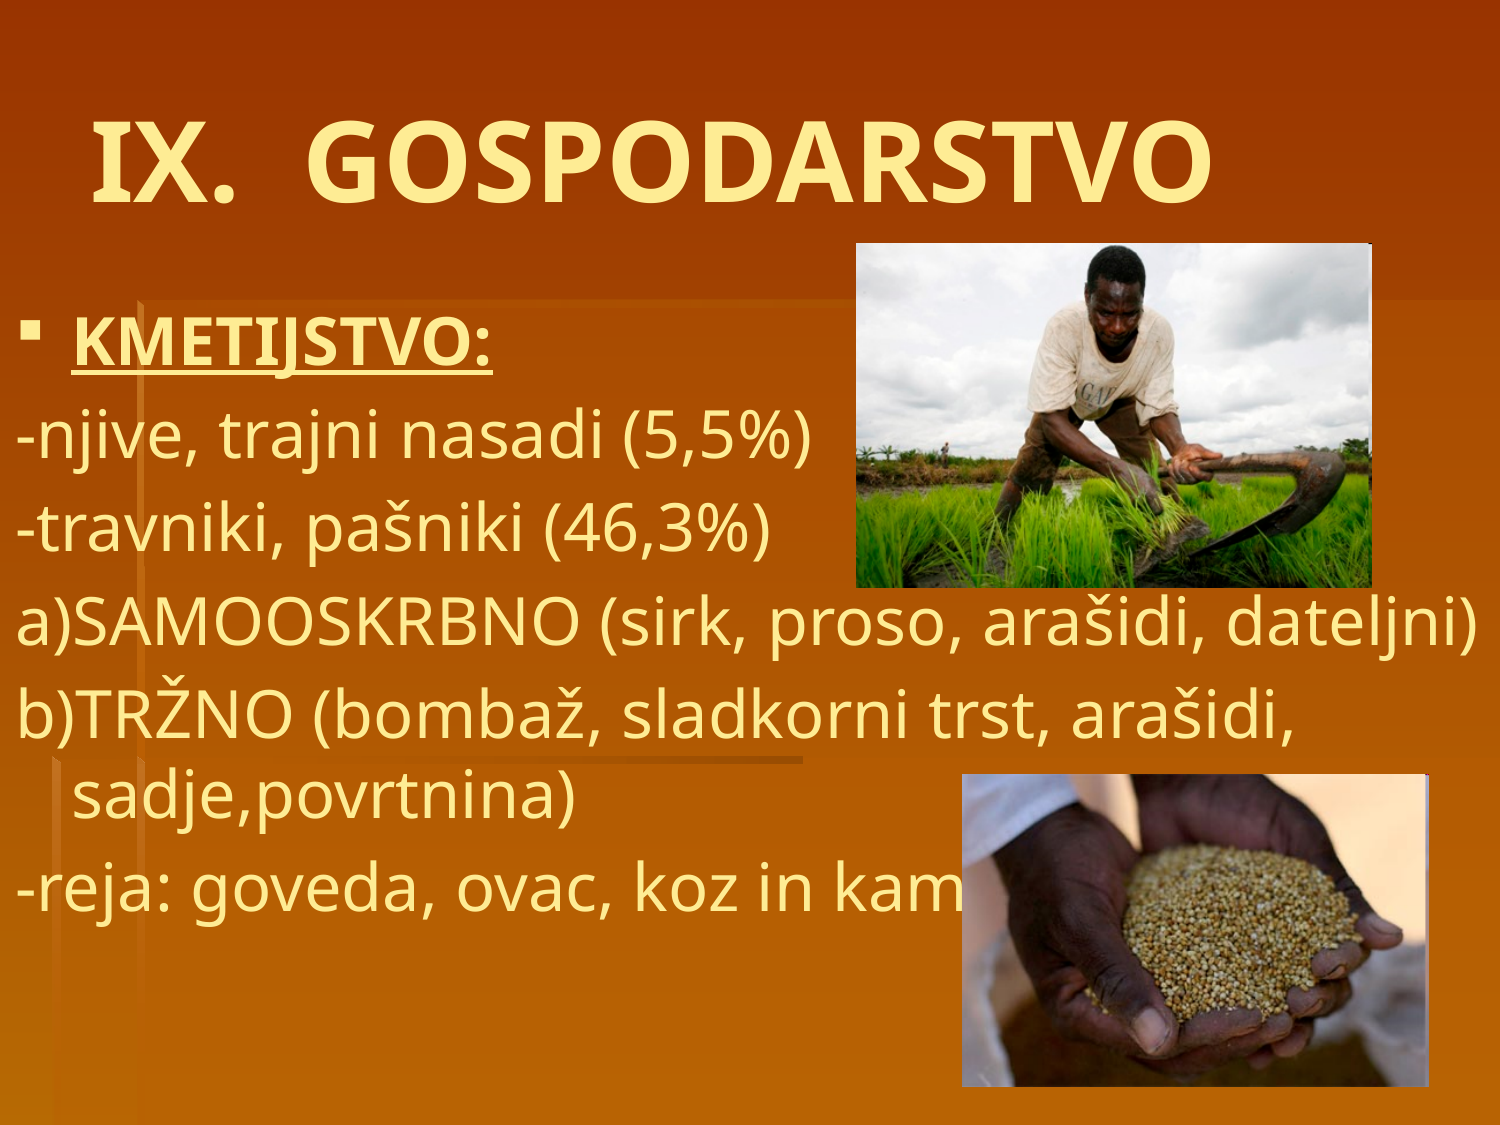

# GOSPODARSTVO
KMETIJSTVO:
-njive, trajni nasadi (5,5%)
-travniki, pašniki (46,3%)
a)SAMOOSKRBNO (sirk, proso, arašidi, dateljni)
b)TRŽNO (bombaž, sladkorni trst, arašidi, sadje,povrtnina)
-reja: goveda, ovac, koz in kamel